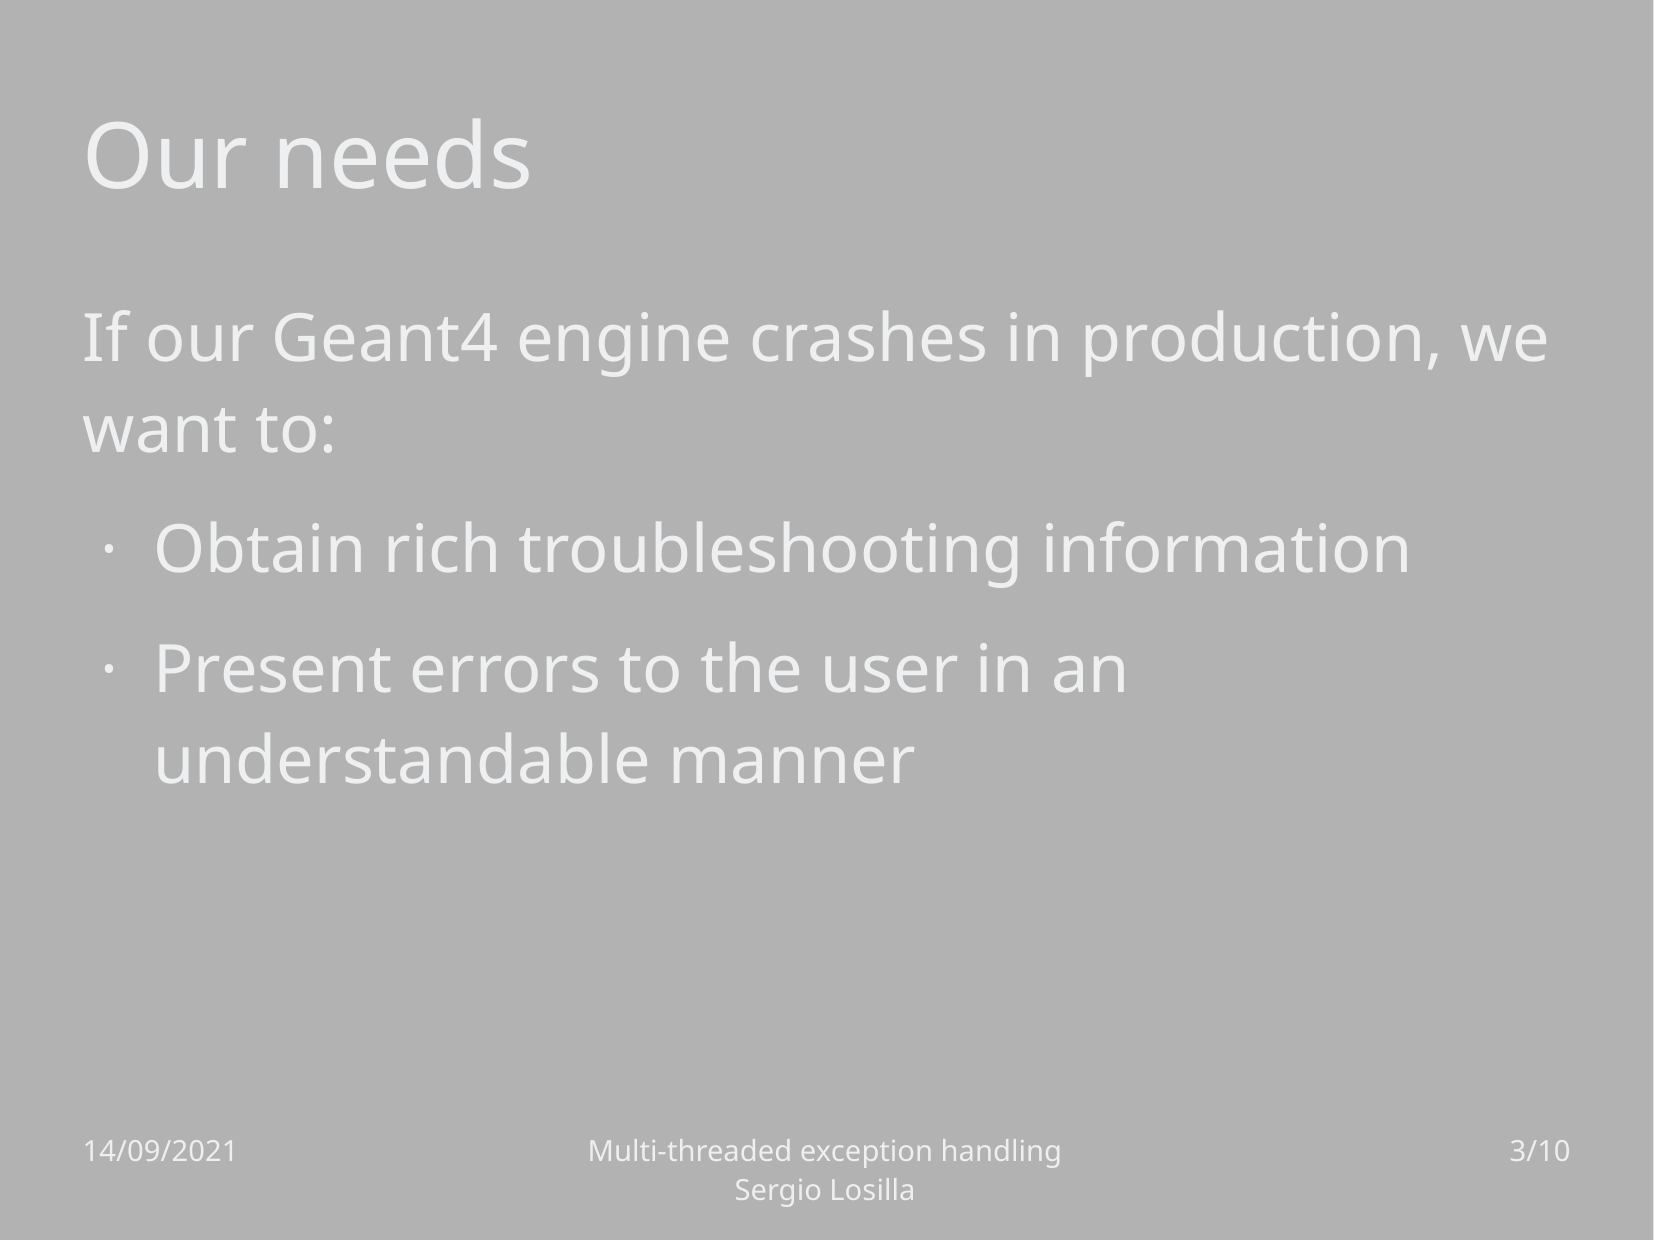

# Our needs
If our Geant4 engine crashes in production, we want to:
Obtain rich troubleshooting information
Present errors to the user in an understandable manner
3